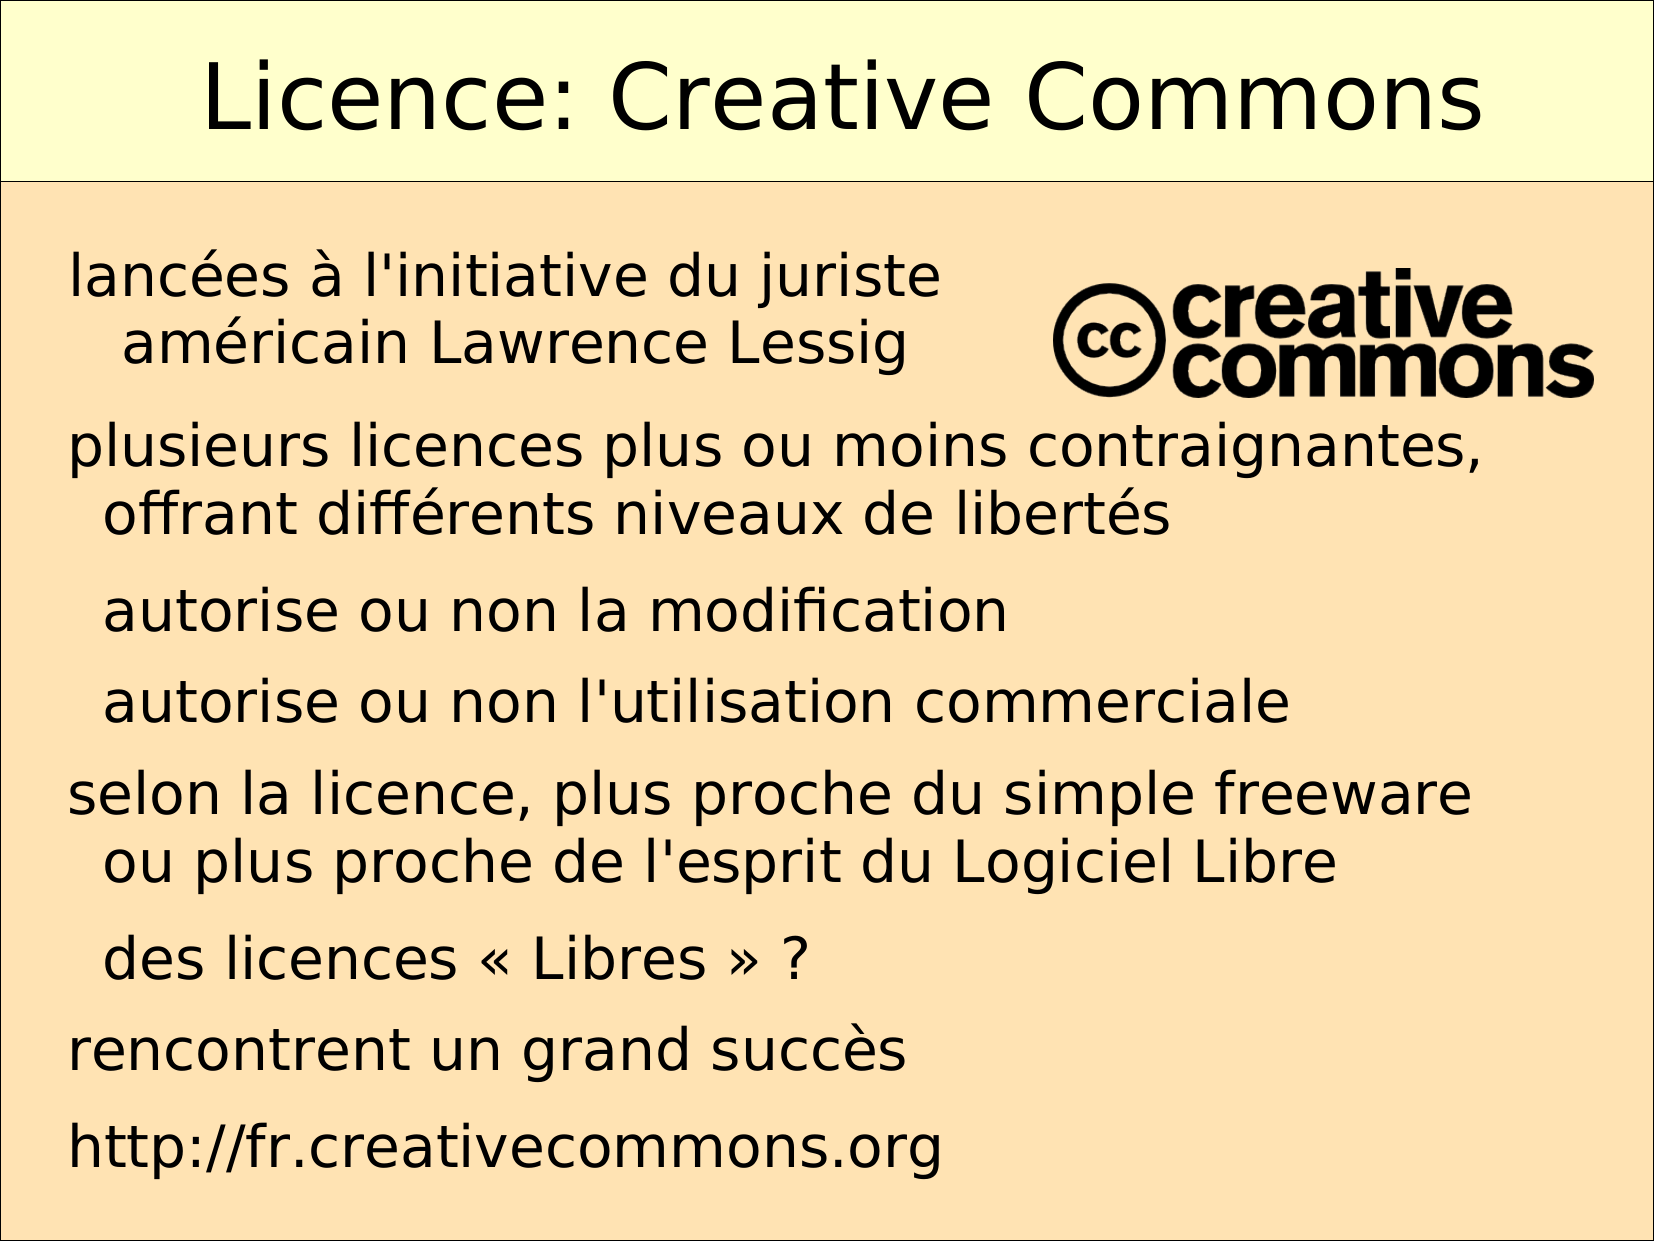

# Licence: Creative Commons
lancées à l'initiative du juriste américain Lawrence Lessig
plusieurs licences plus ou moins contraignantes, offrant différents niveaux de libertés
autorise ou non la modification
autorise ou non l'utilisation commerciale
selon la licence, plus proche du simple freeware ou plus proche de l'esprit du Logiciel Libre
des licences « Libres » ?
rencontrent un grand succès
http://fr.creativecommons.org